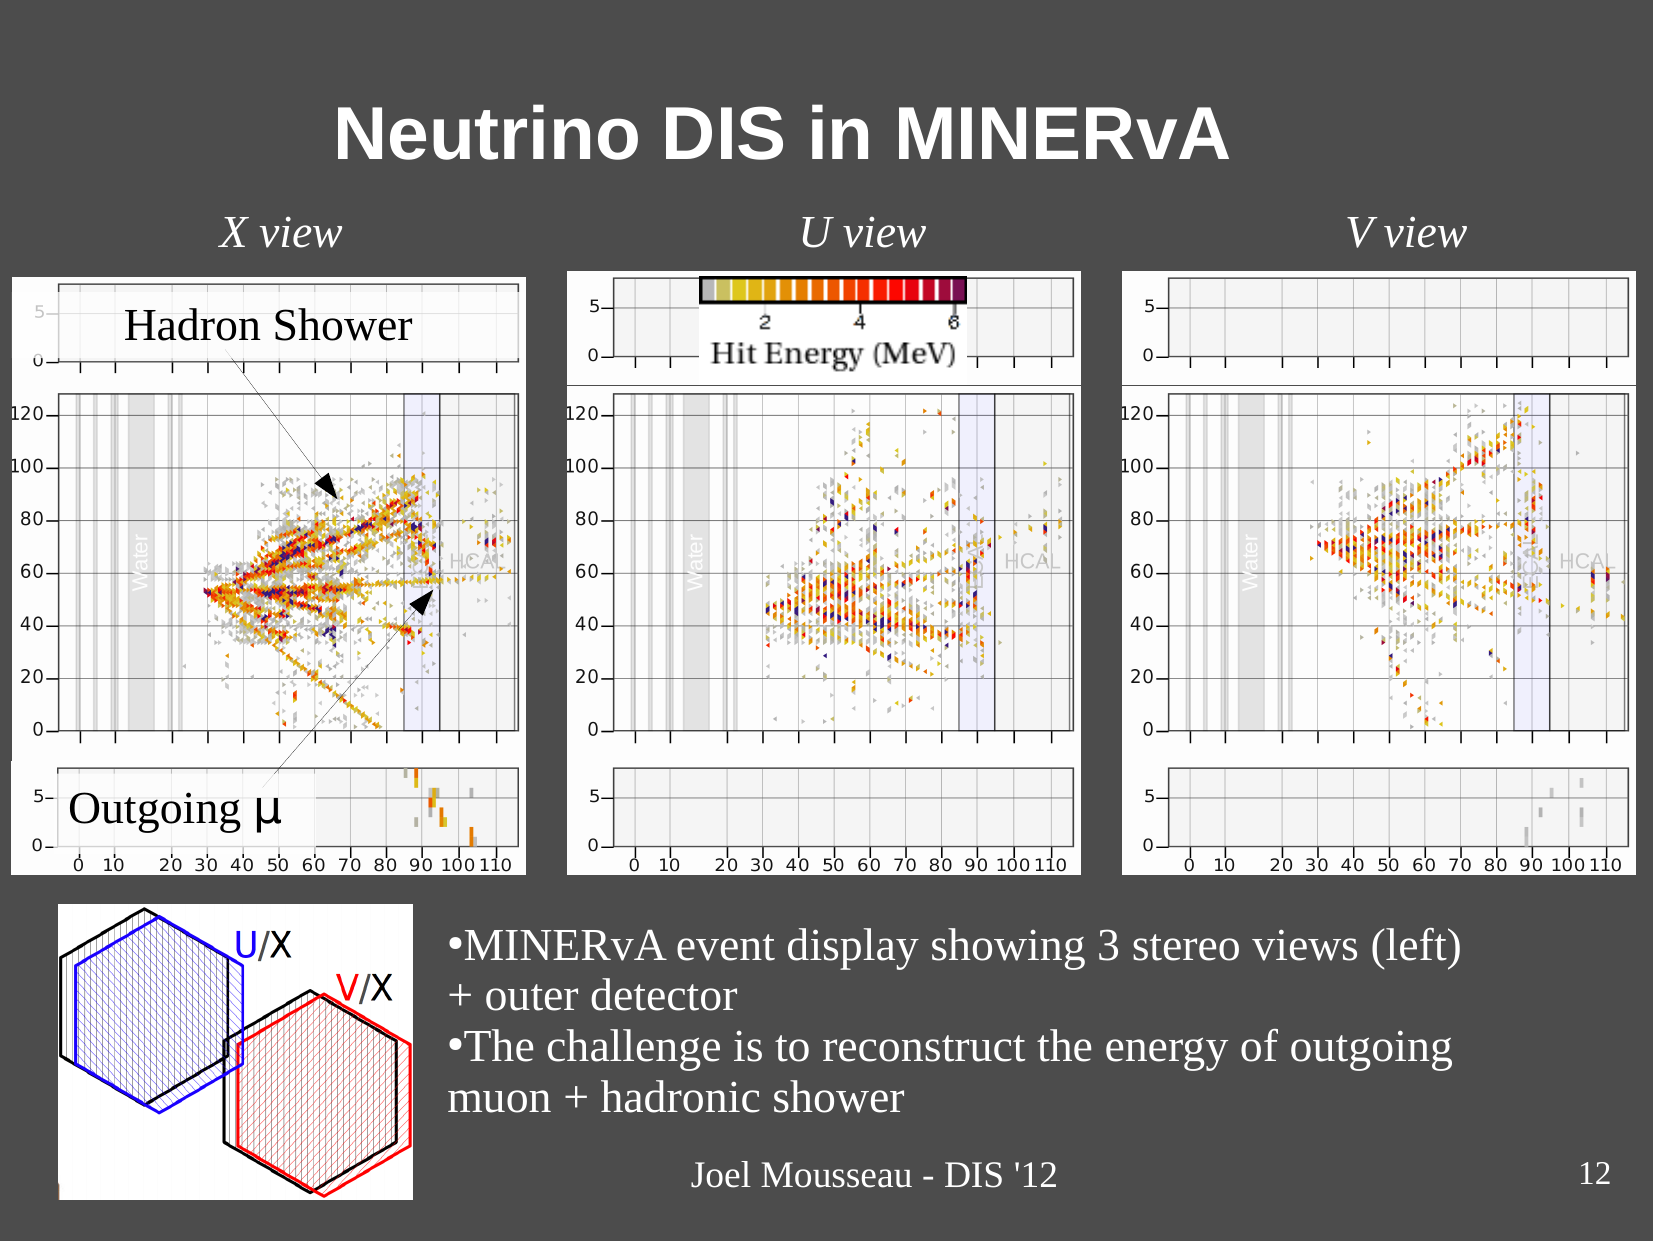

# Neutrino DIS in MINERvA
X view
U view
V view
Hadron Shower
Outgoing μ
MINERvA event display showing 3 stereo views (left) + outer detector
The challenge is to reconstruct the energy of outgoing muon + hadronic shower
Joel Mousseau - DIS '12
12